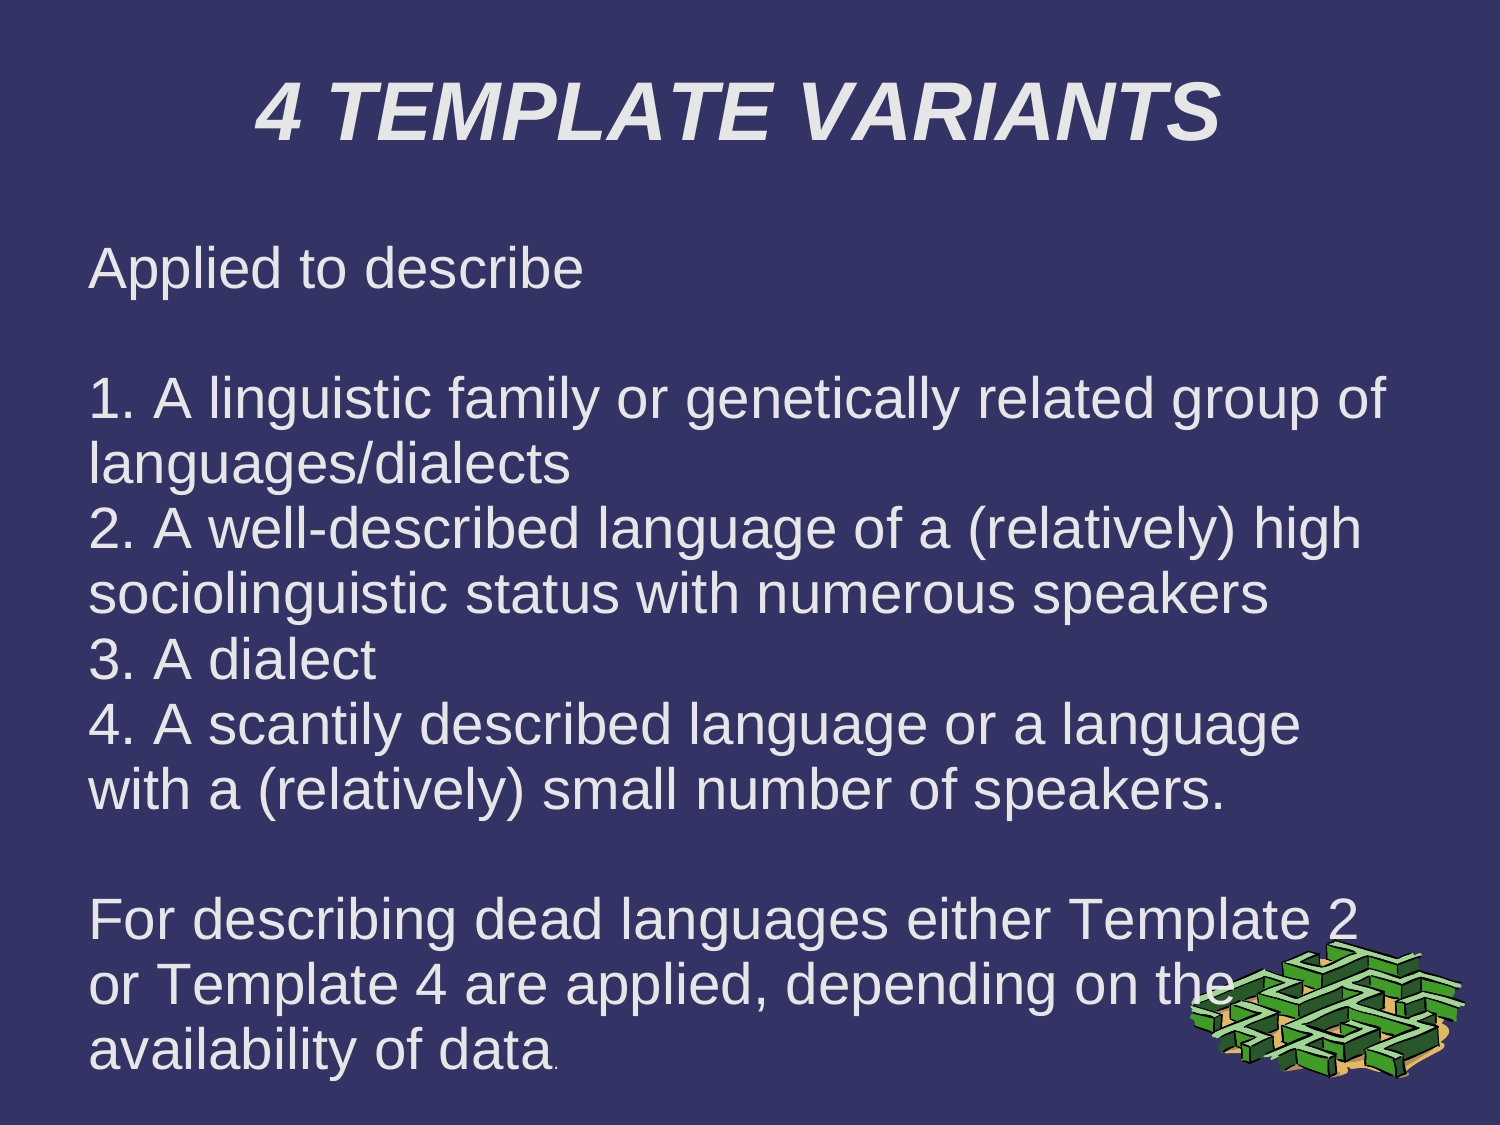

# 4 TEMPLATE VARIANTS
Applied to describe
1. A linguistic family or genetically related group of languages/dialects
2. A well-described language of a (relatively) high sociolinguistic status with numerous speakers
3. A dialect
4. A scantily described language or a language with a (relatively) small number of speakers.
For describing dead languages either Template 2 or Template 4 are applied, depending on the availability of data.